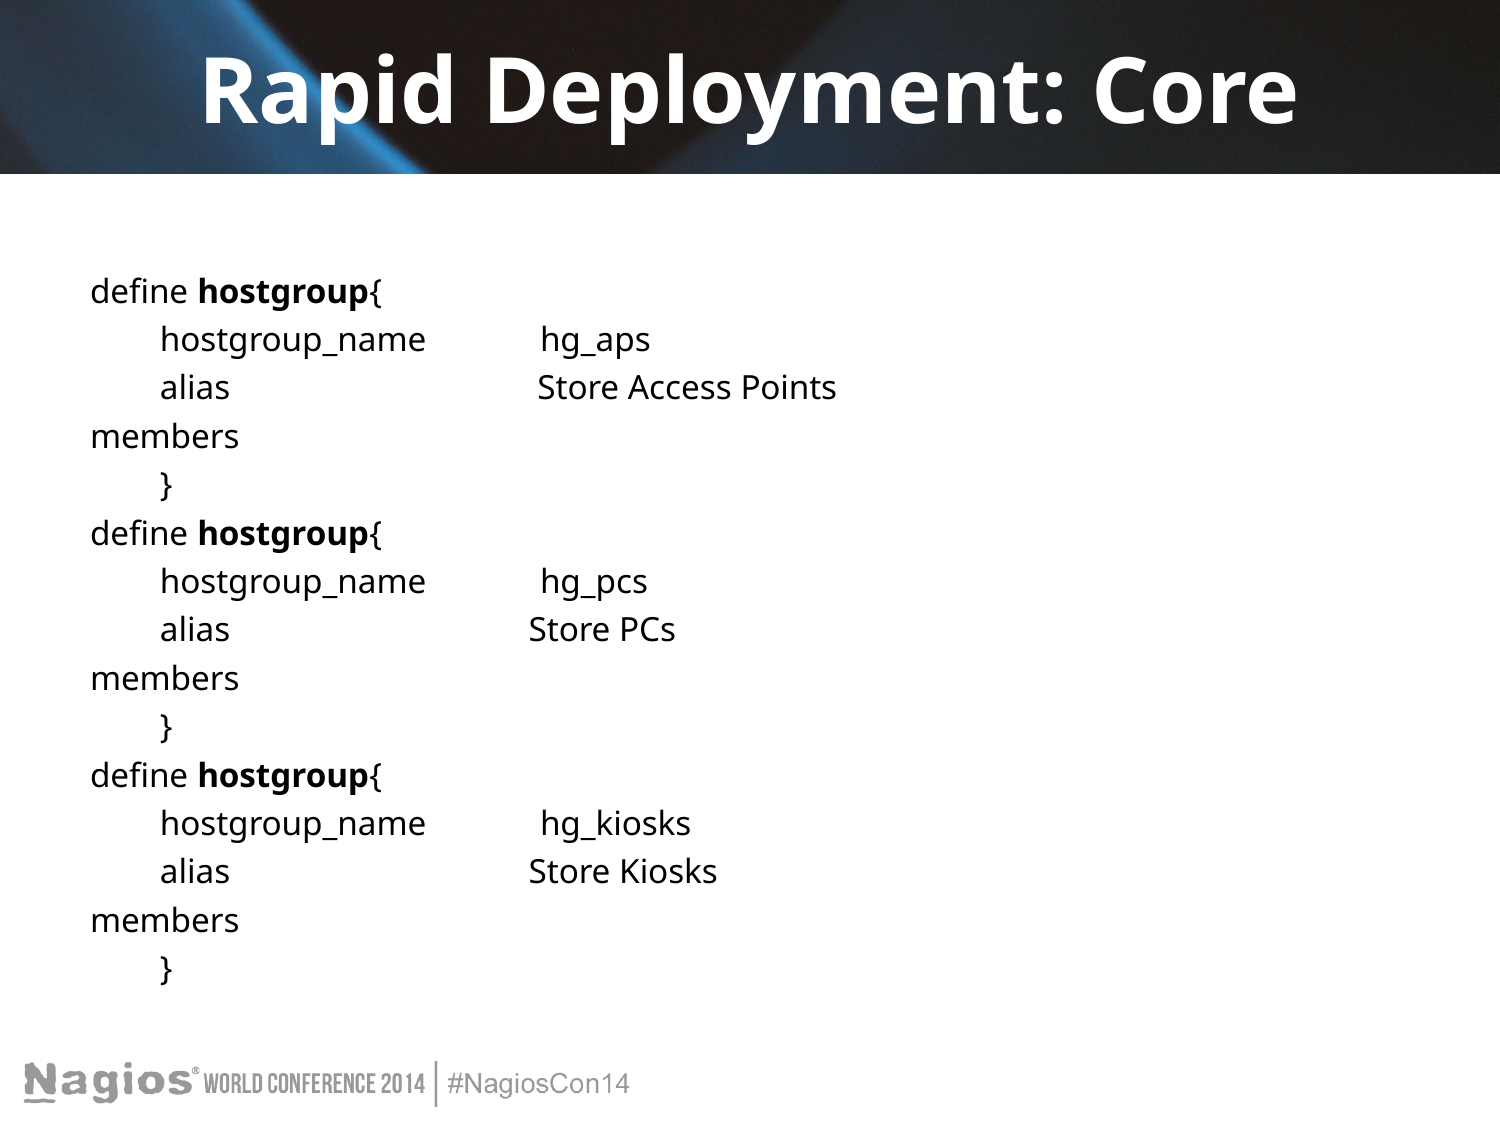

# Rapid Deployment: Core
define hostgroup{
 hostgroup_name 			hg_aps
 alias 					 Store Access Points
members
 }
define hostgroup{
 hostgroup_name 			hg_pcs
 alias 					 Store PCs
members
 }
define hostgroup{
 hostgroup_name 			hg_kiosks
 alias 					 Store Kiosks
members
 }